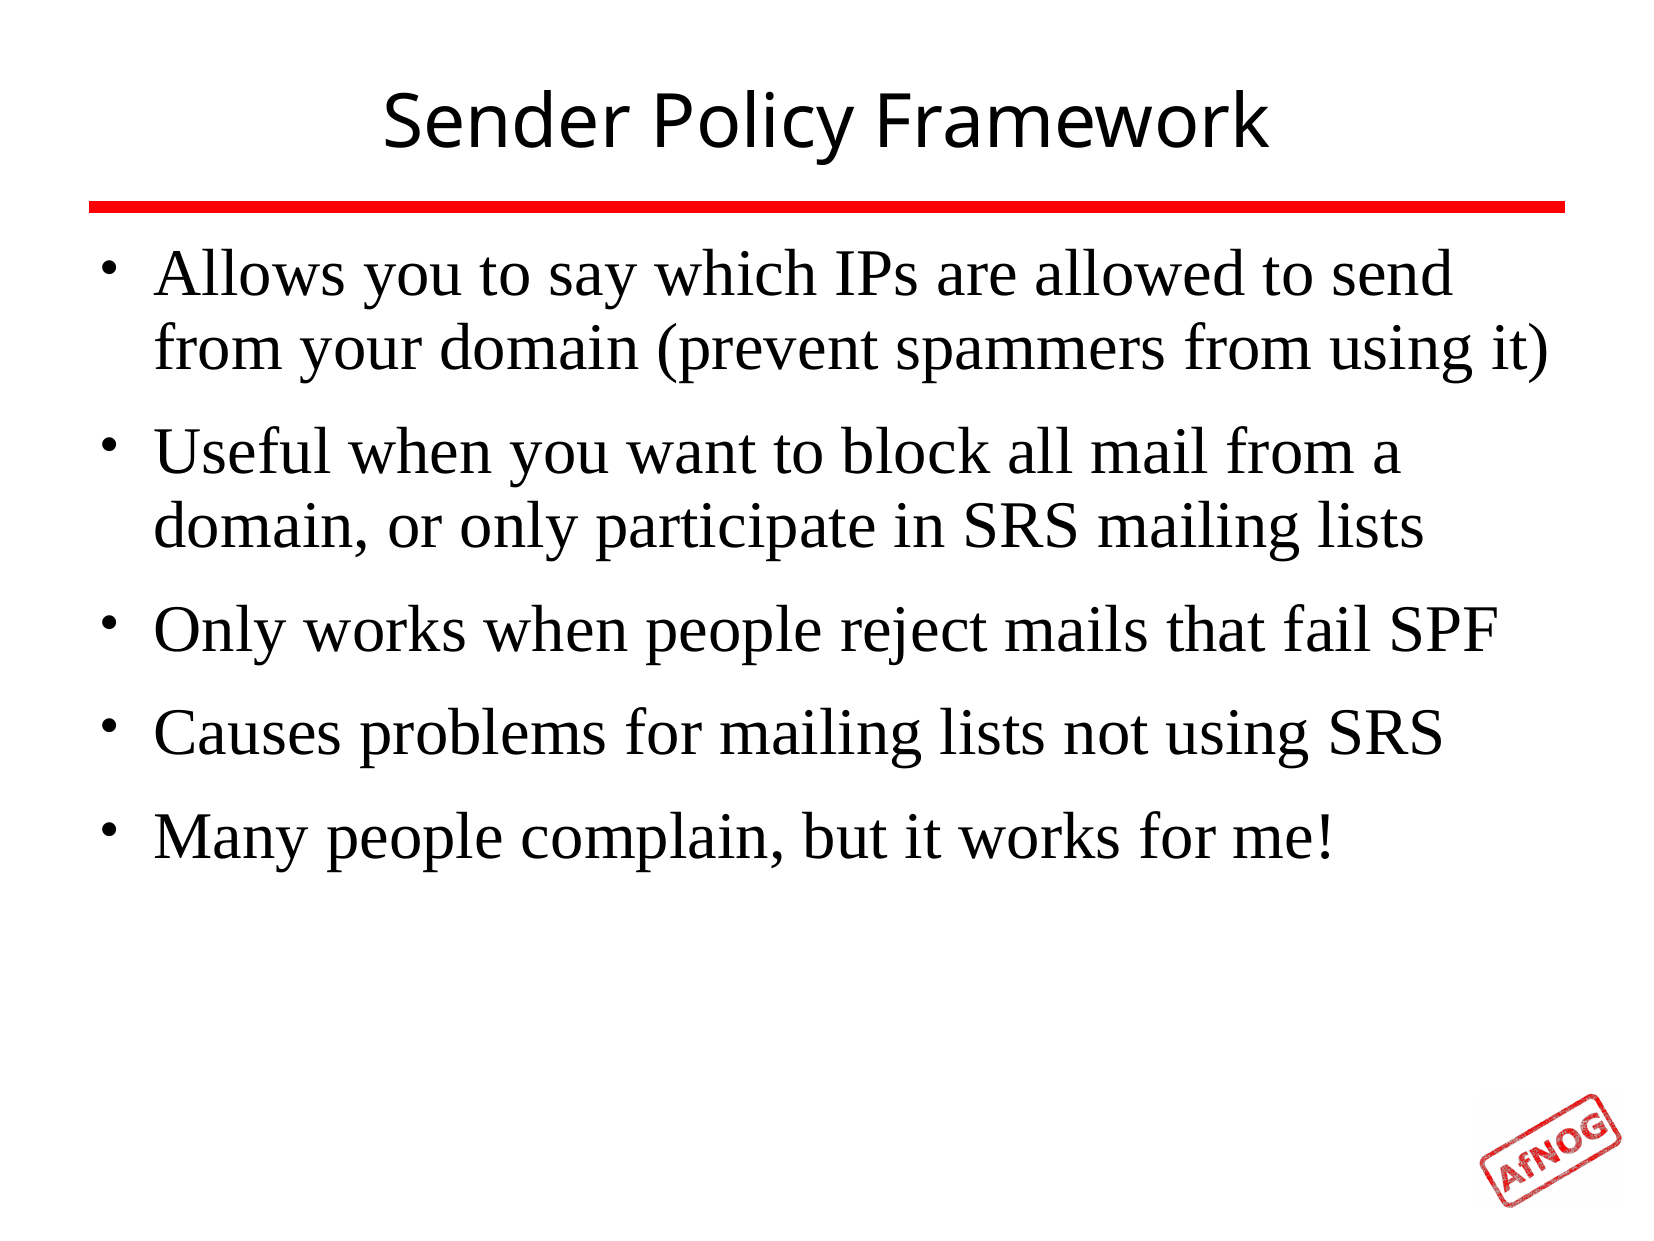

# Sender Policy Framework
Allows you to say which IPs are allowed to send from your domain (prevent spammers from using it)
Useful when you want to block all mail from a domain, or only participate in SRS mailing lists
Only works when people reject mails that fail SPF
Causes problems for mailing lists not using SRS
Many people complain, but it works for me!